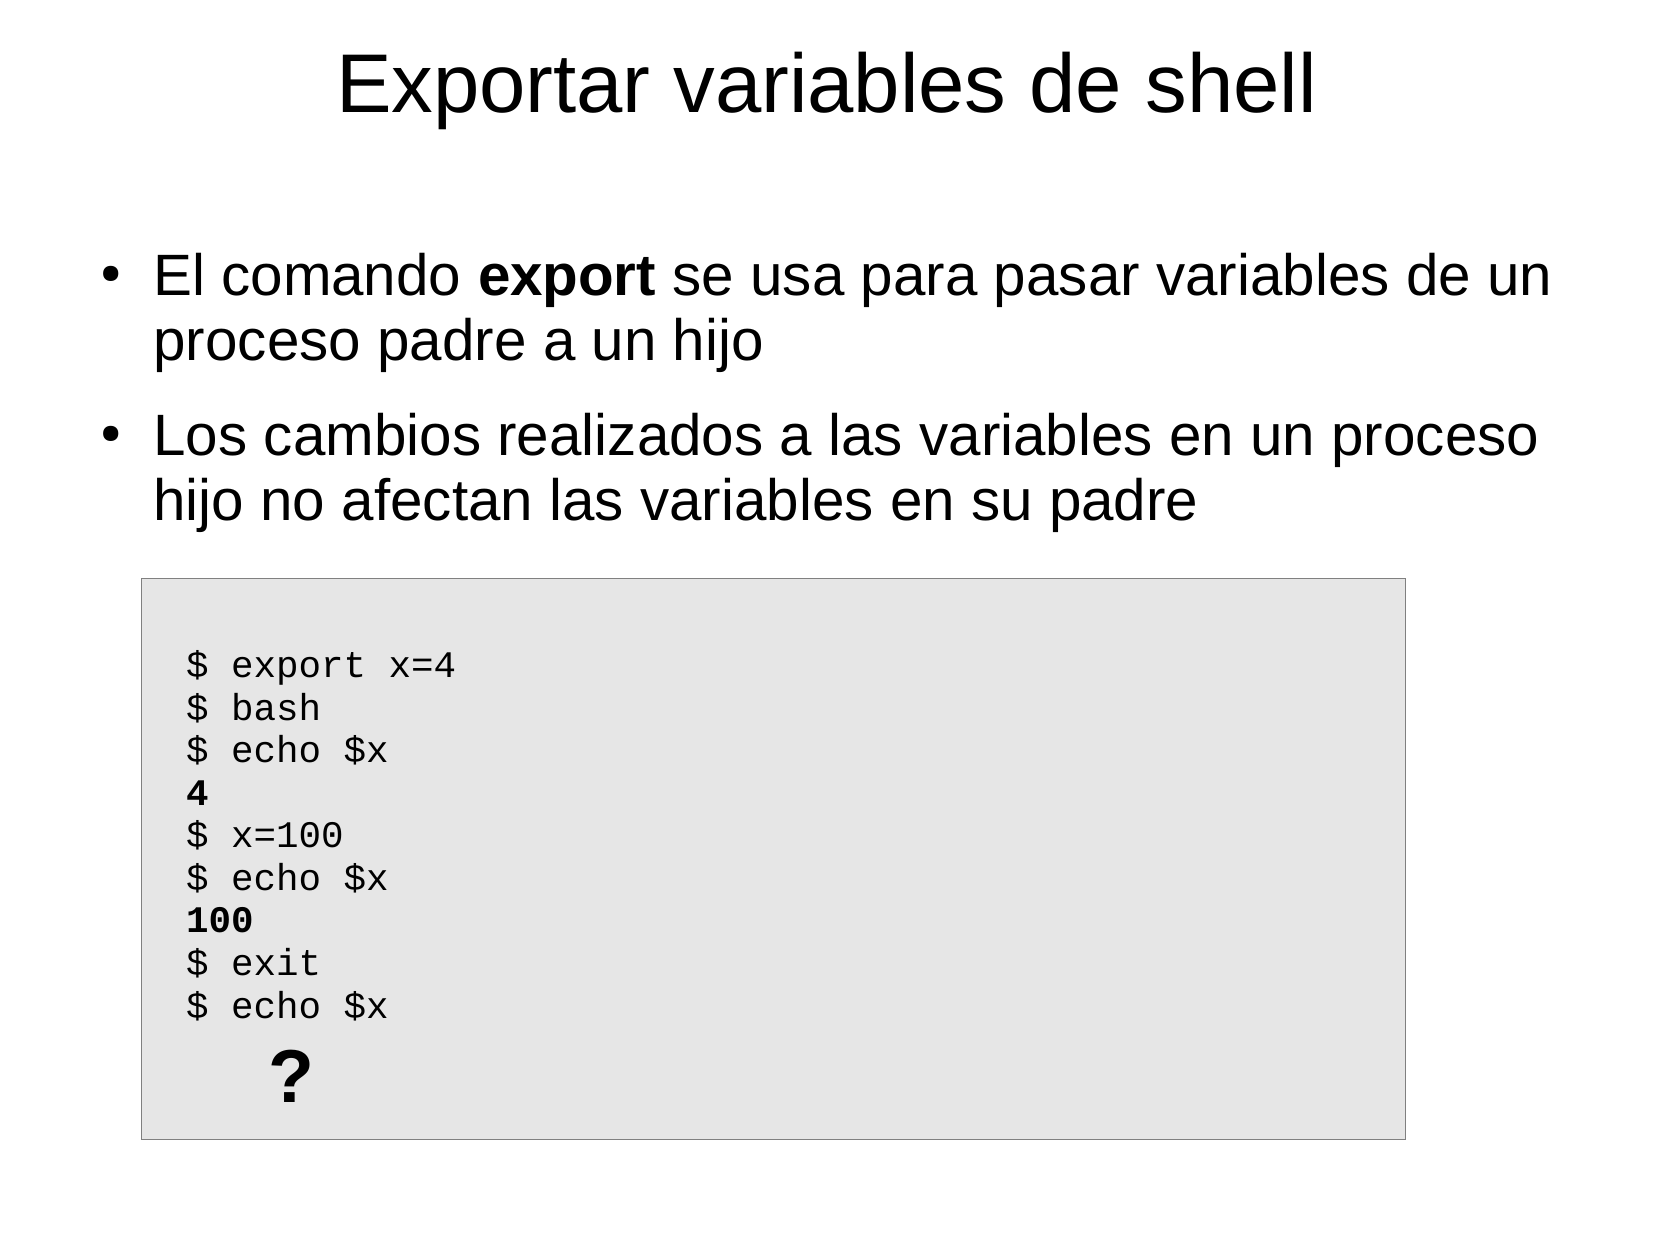

# Exportar variables de shell
El comando export se usa para pasar variables de un proceso padre a un hijo
Los cambios realizados a las variables en un proceso hijo no afectan las variables en su padre
$ export x=4
$ bash
$ echo $x
4
$ x=100
$ echo $x
100
$ exit
$ echo $x
?